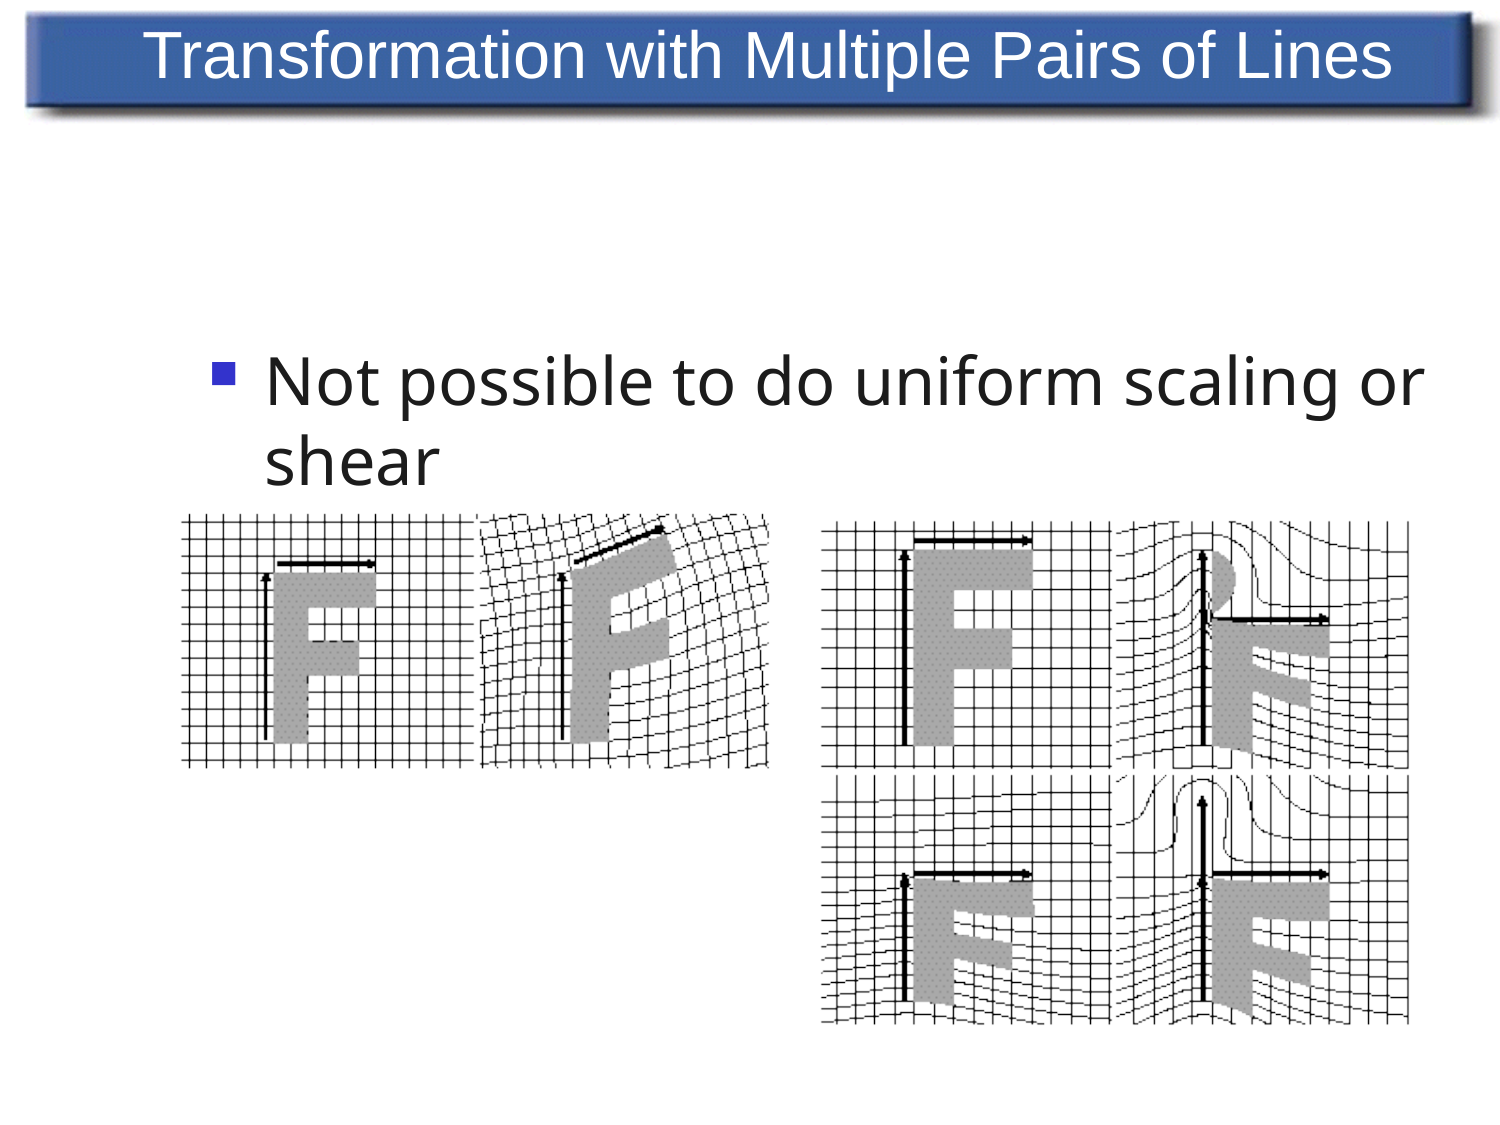

Transformation with Multiple Pairs of Lines
# Not possible to do uniform scaling or shear